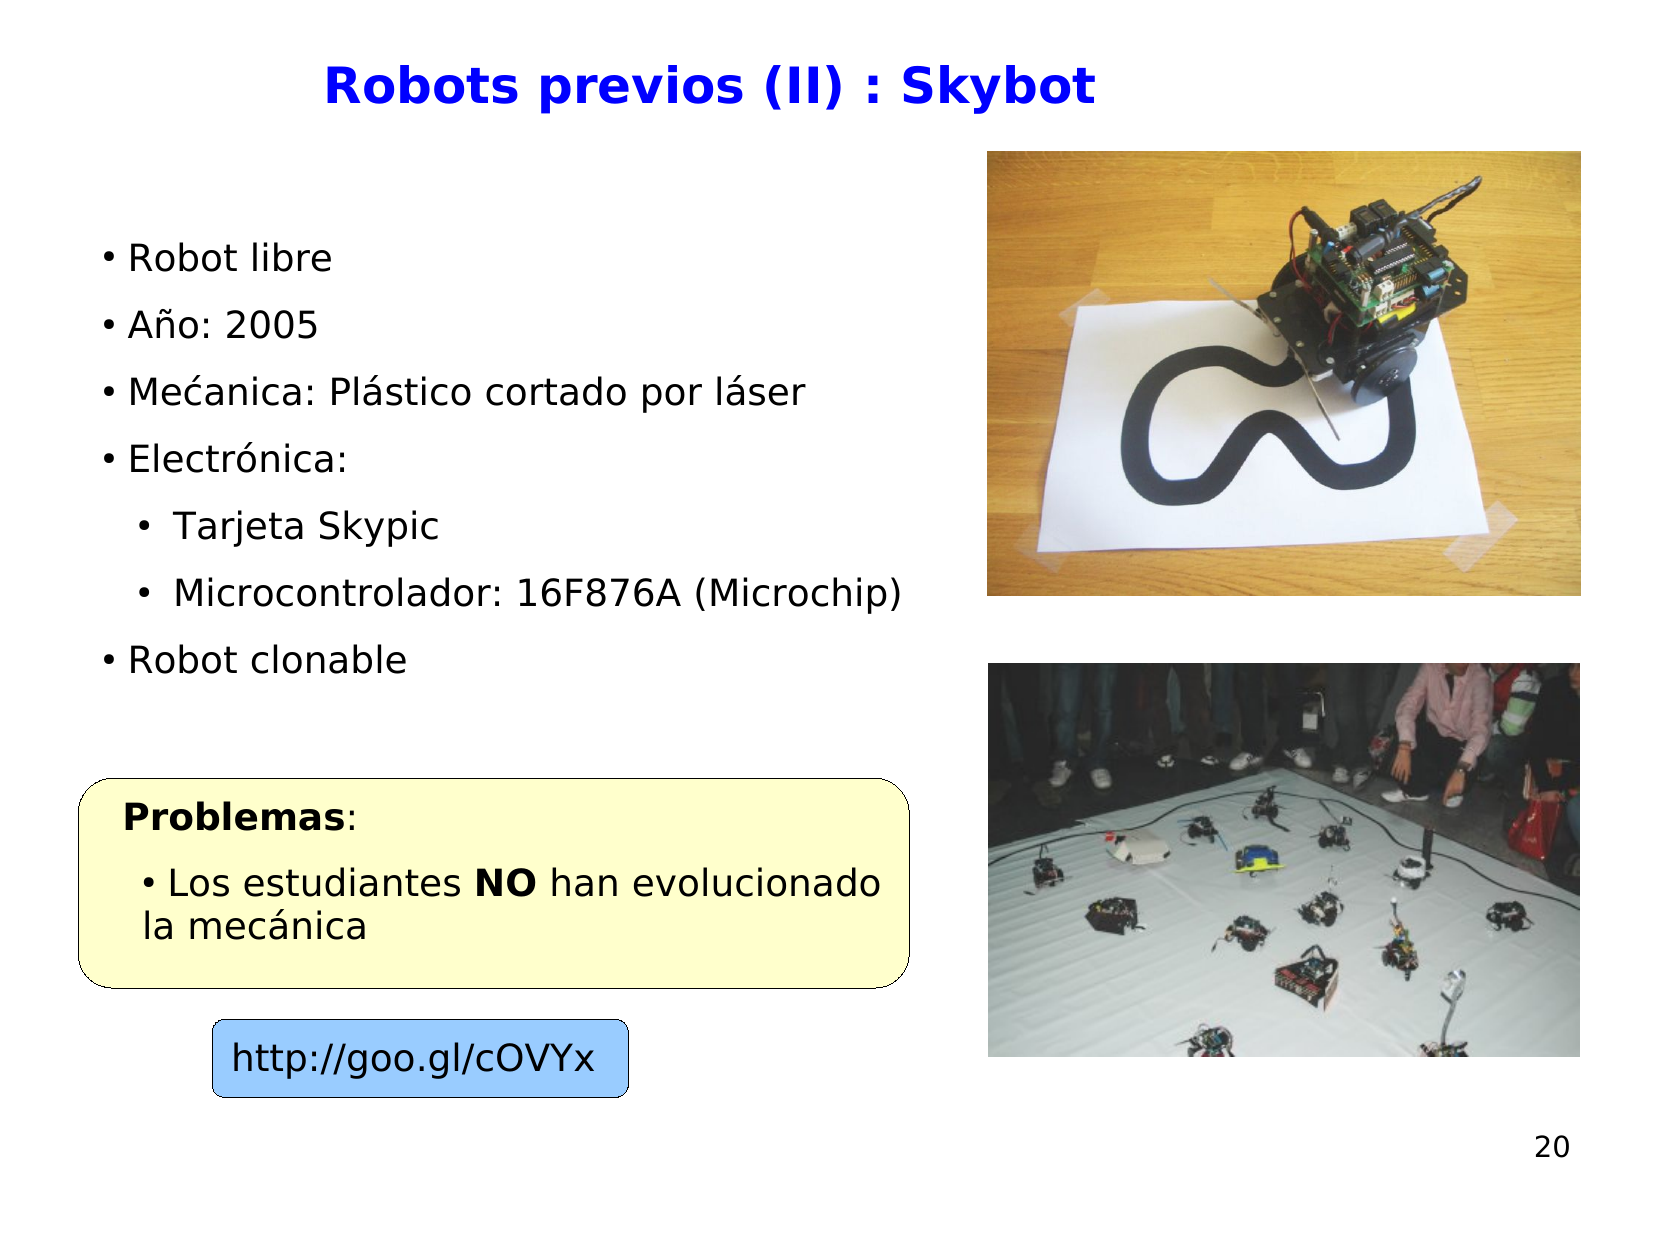

Robots previos (II) : Skybot
 Robot libre
 Año: 2005
 Mećanica: Plástico cortado por láser
 Electrónica:
Tarjeta Skypic
Microcontrolador: 16F876A (Microchip)
 Robot clonable
Problemas:
 Los estudiantes NO han evolucionado la mecánica
http://goo.gl/cOVYx
20